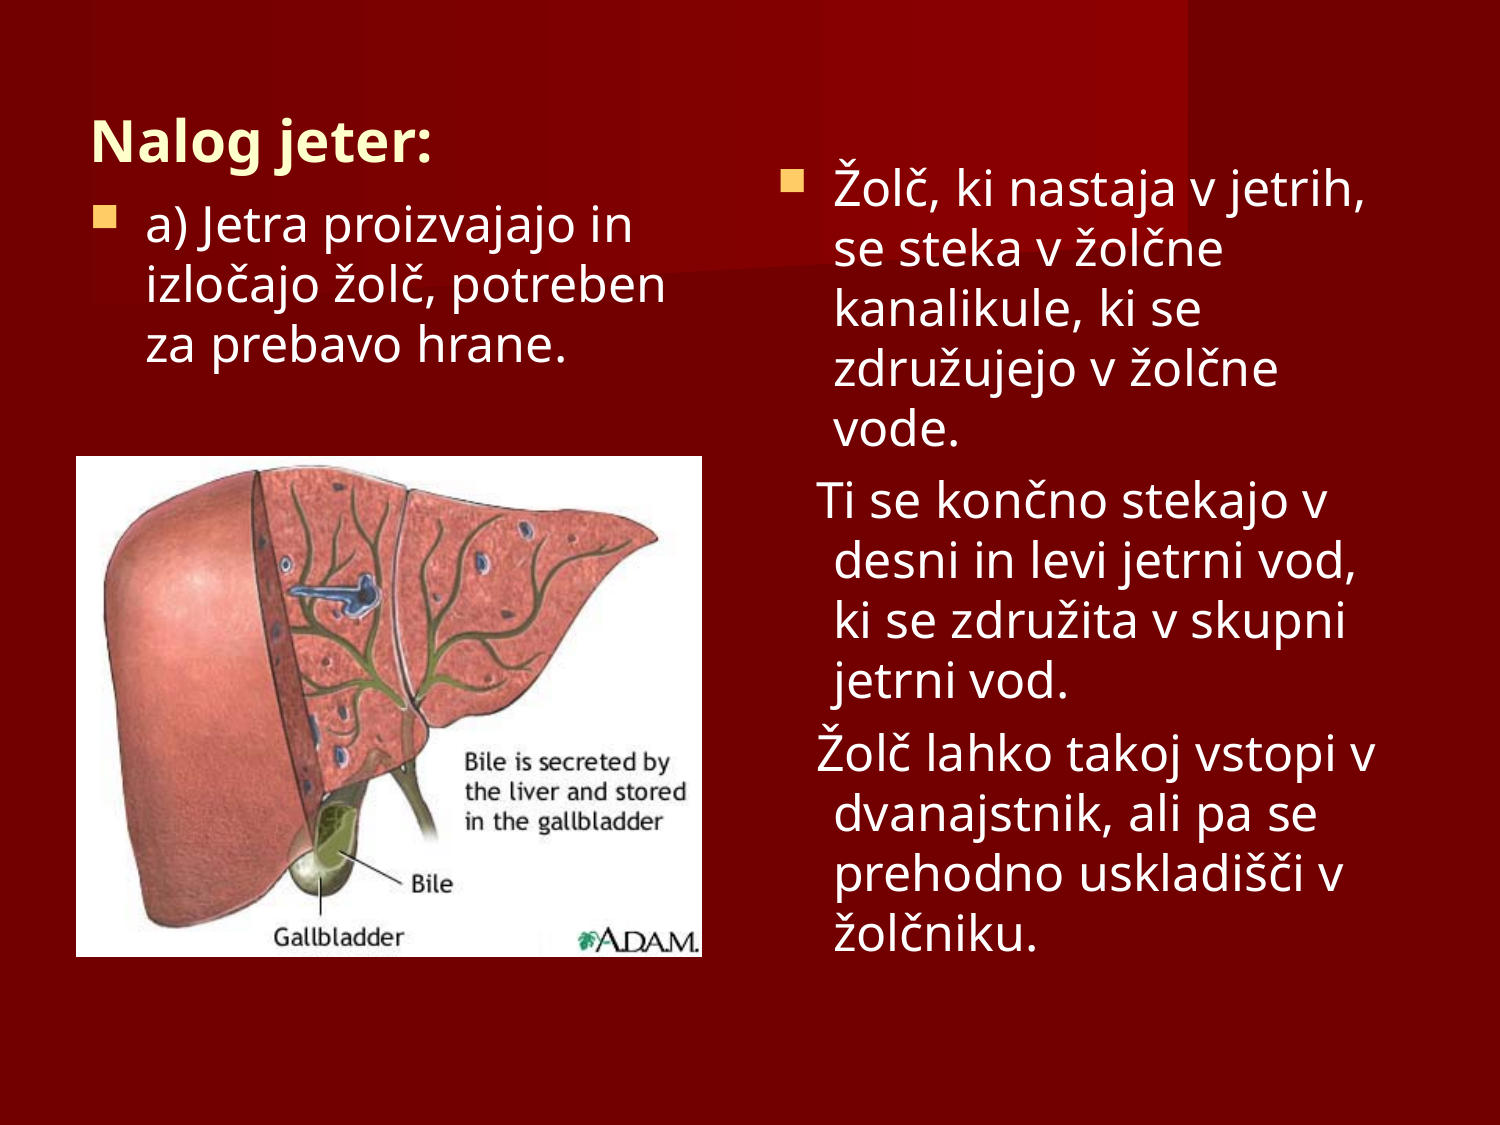

Nalog jeter:
Žolč, ki nastaja v jetrih, se steka v žolčne kanalikule, ki se združujejo v žolčne vode.
 Ti se končno stekajo v desni in levi jetrni vod, ki se združita v skupni jetrni vod.
 Žolč lahko takoj vstopi v dvanajstnik, ali pa se prehodno uskladišči v žolčniku.
a) Jetra proizvajajo in izločajo žolč, potreben za prebavo hrane.